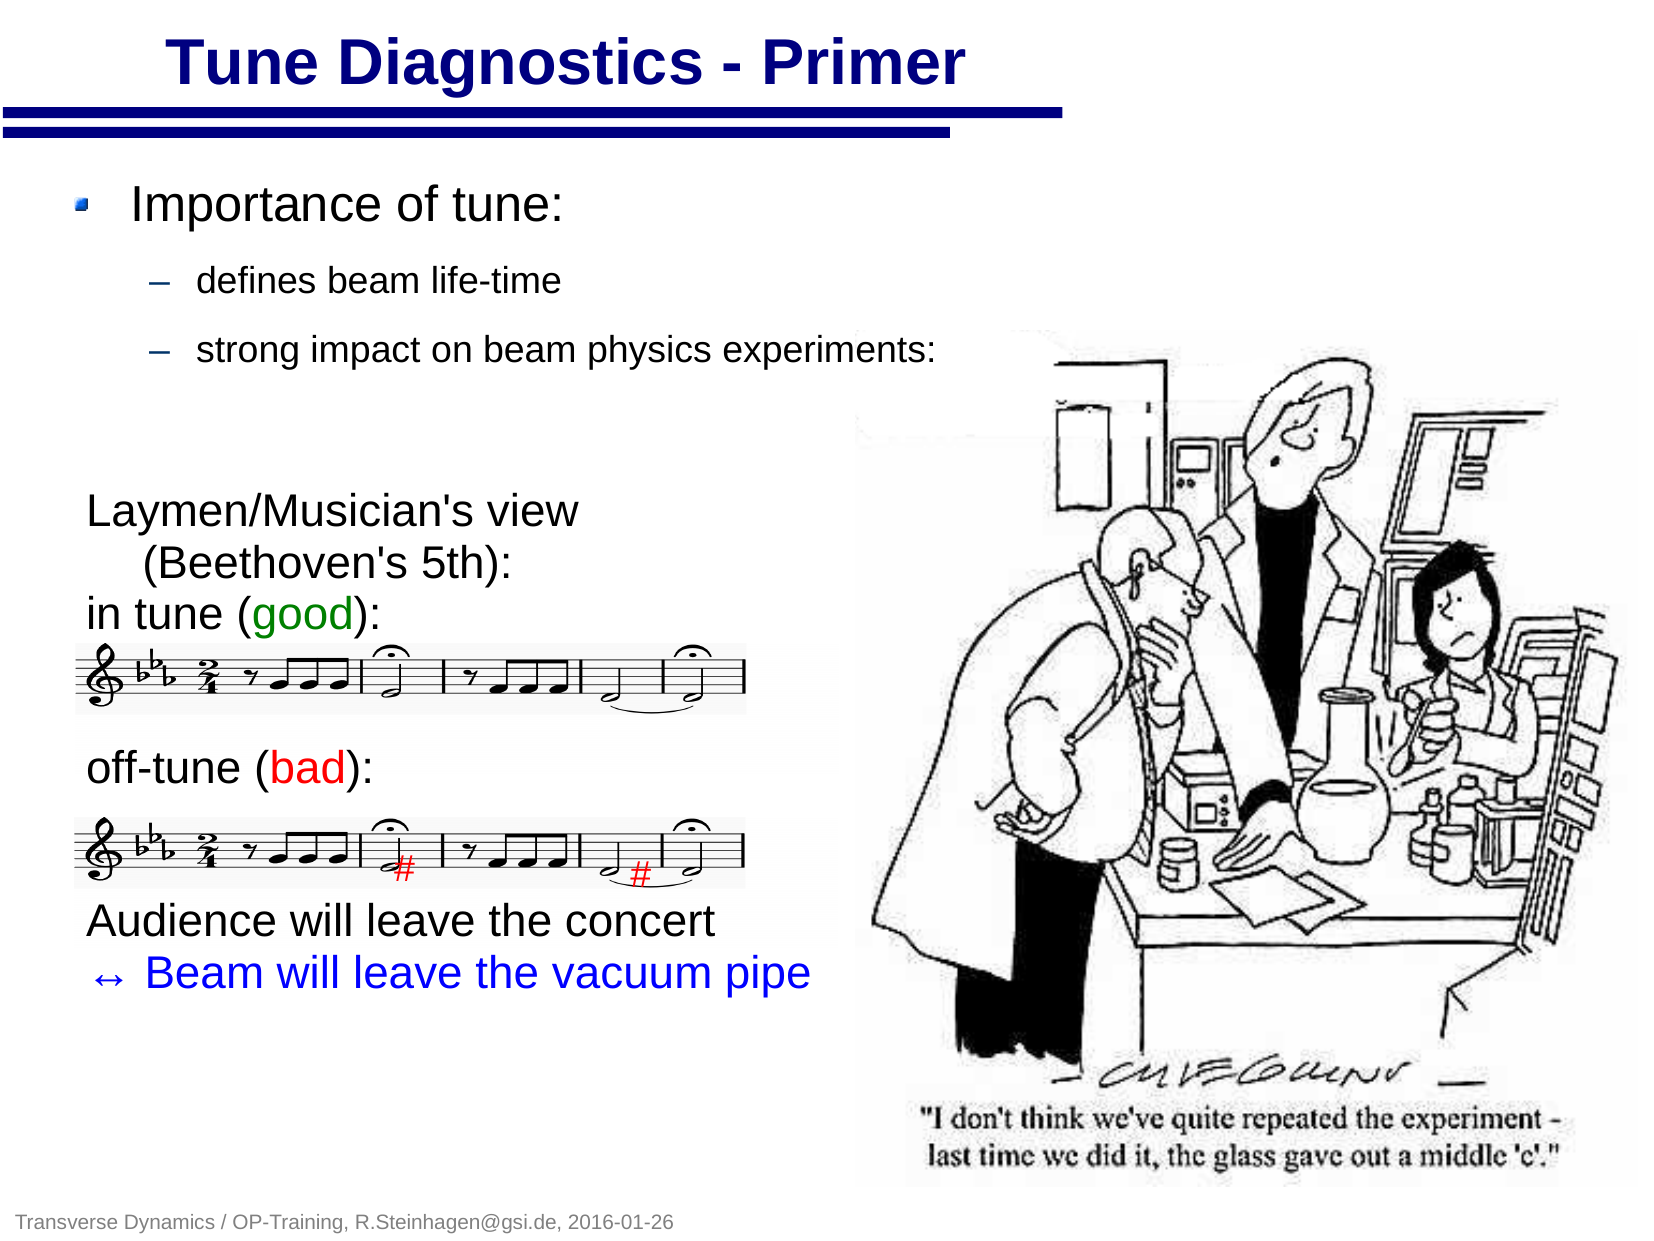

# Tune Diagnostics - Primer
Importance of tune:
defines beam life-time
strong impact on beam physics experiments:
Laymen/Musician's view (Beethoven's 5th):
in tune (good):
off-tune (bad):
Audience will leave the concert
↔ Beam will leave the vacuum pipe
#
#